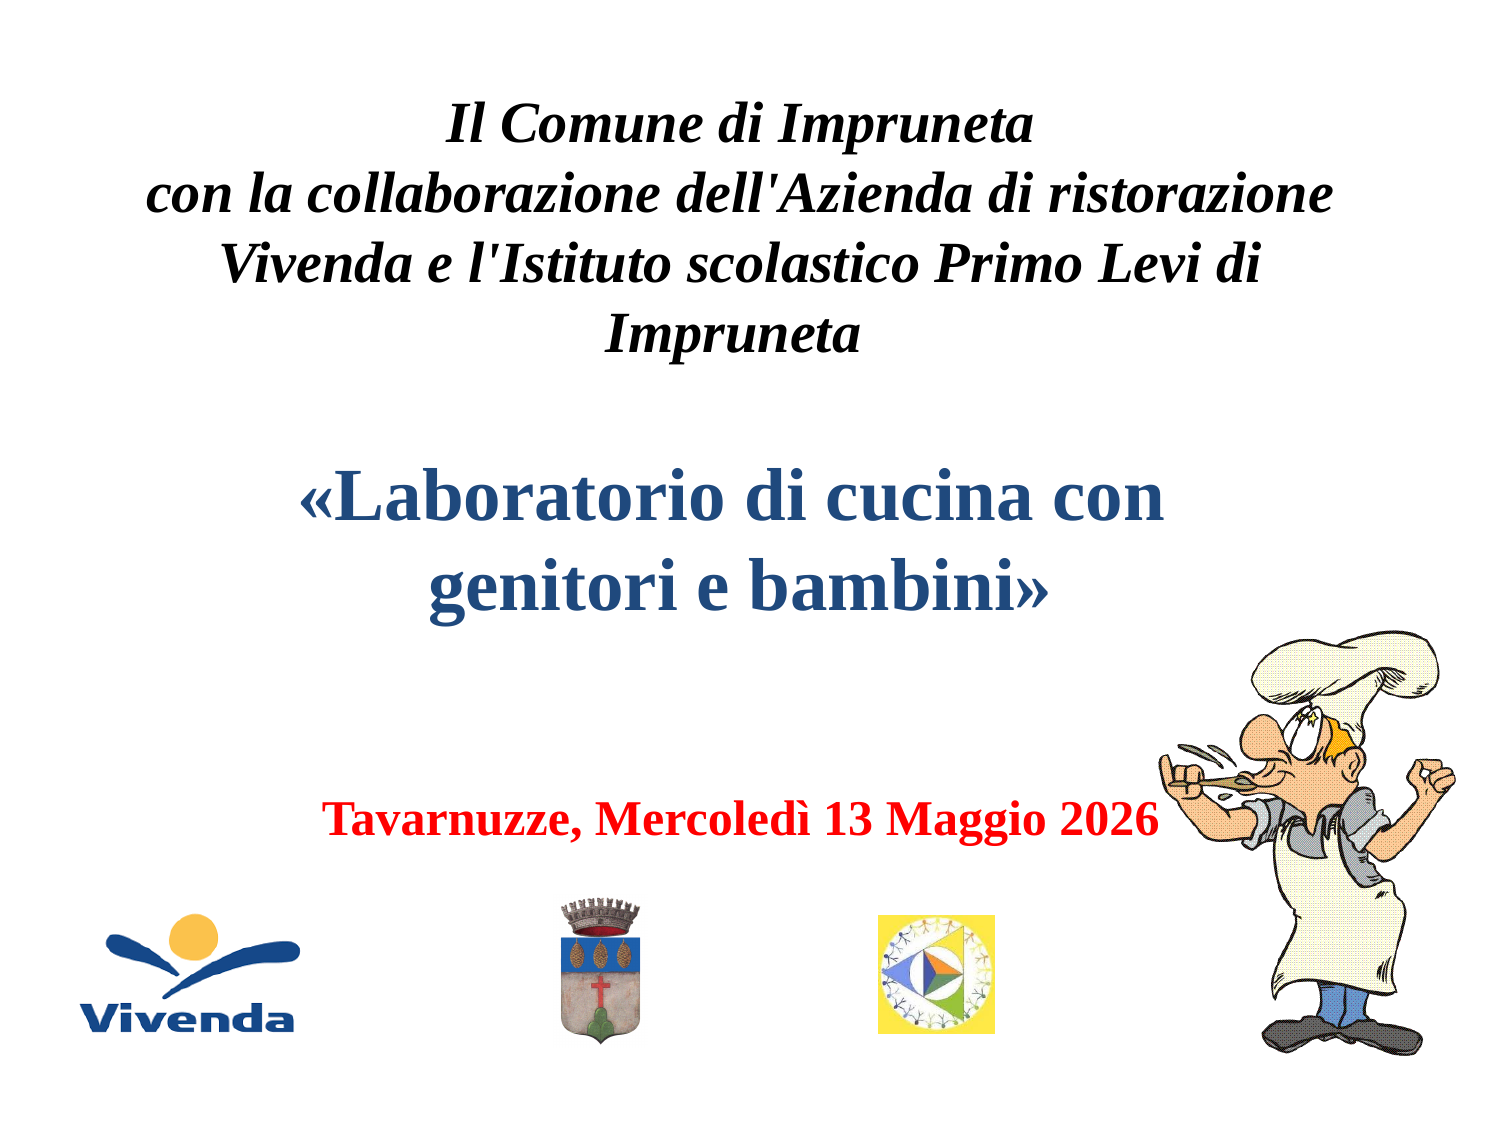

Il Comune di Impruneta
con la collaborazione dell'Azienda di ristorazione Vivenda e l'Istituto scolastico Primo Levi di Impruneta
«Laboratorio di cucina con
genitori e bambini»
Tavarnuzze, Mercoledì 13 Maggio 2026